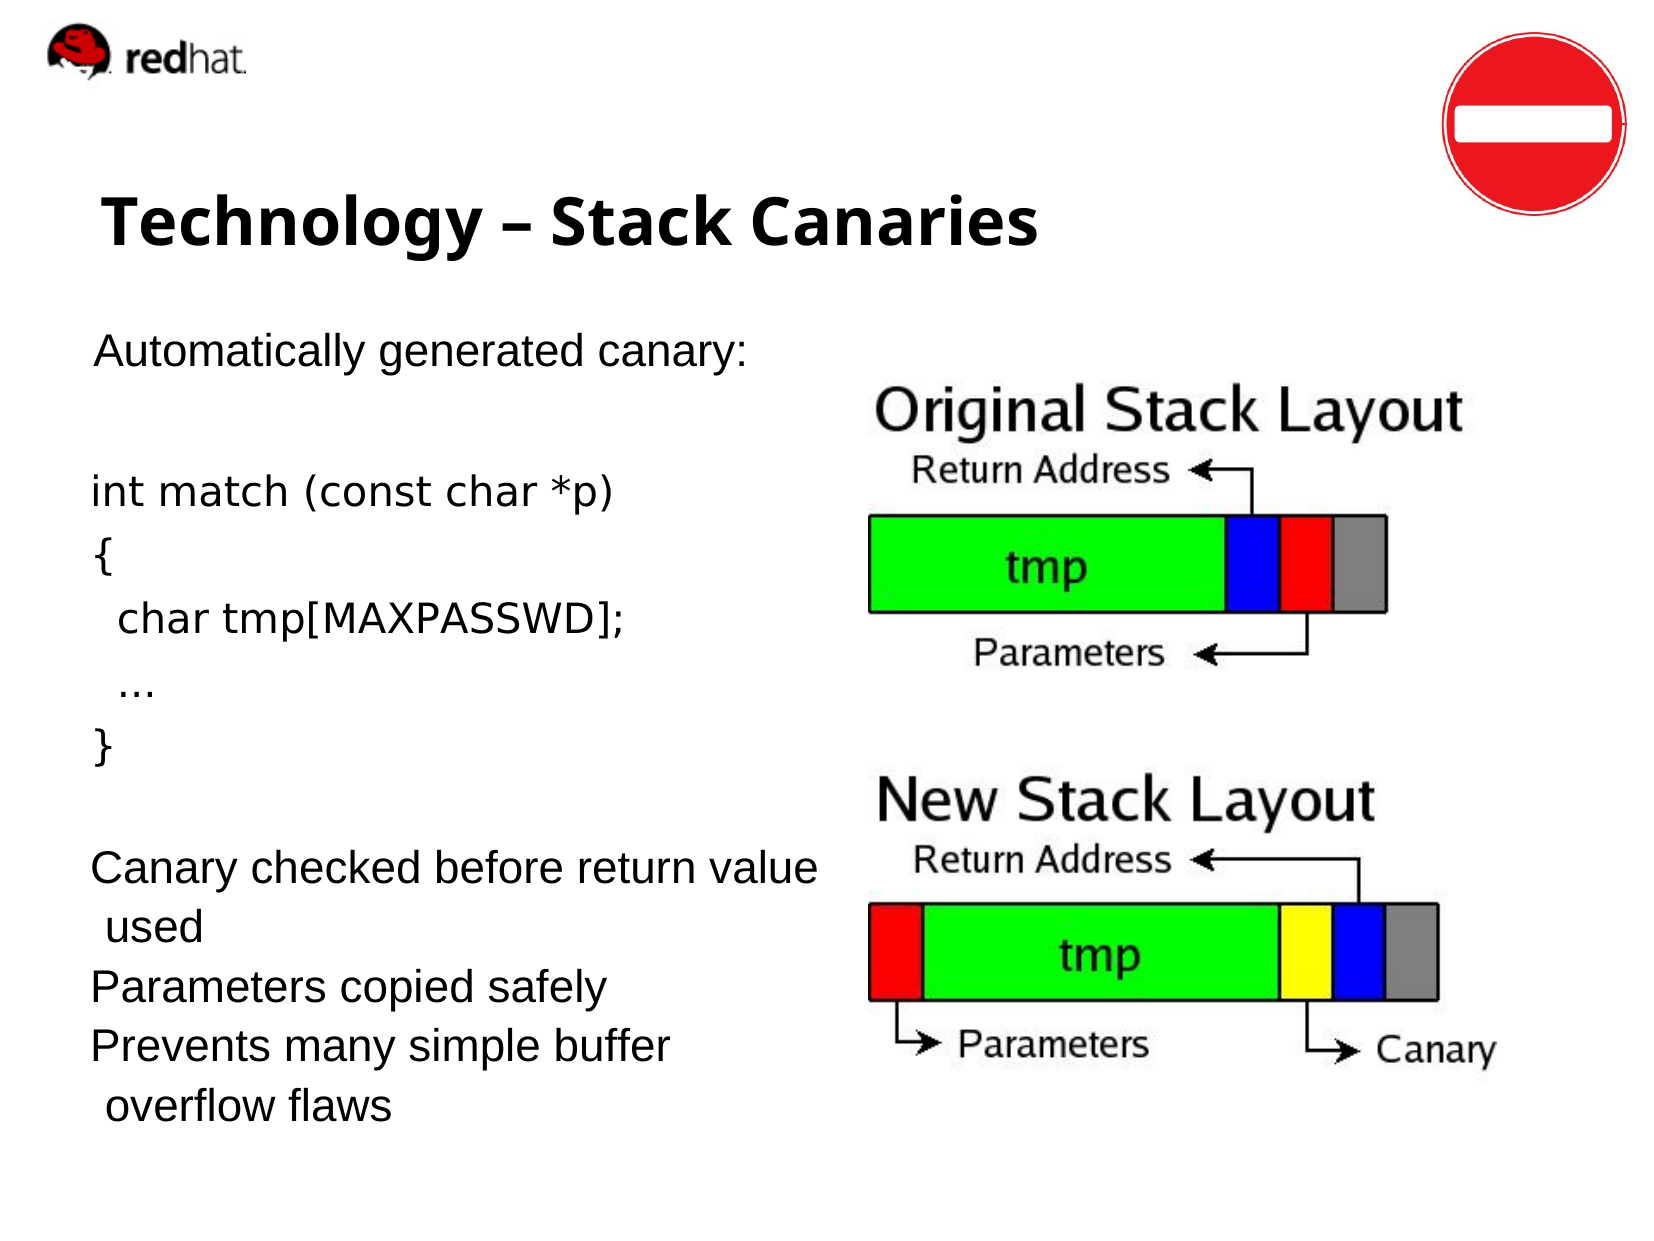

# Technology – Stack Canaries
Automatically generated canary:
int match (const char *p)
{
 char tmp[MAXPASSWD];
 ...
}
Canary checked before return value used
Parameters copied safely
Prevents many simple buffer overflow flaws